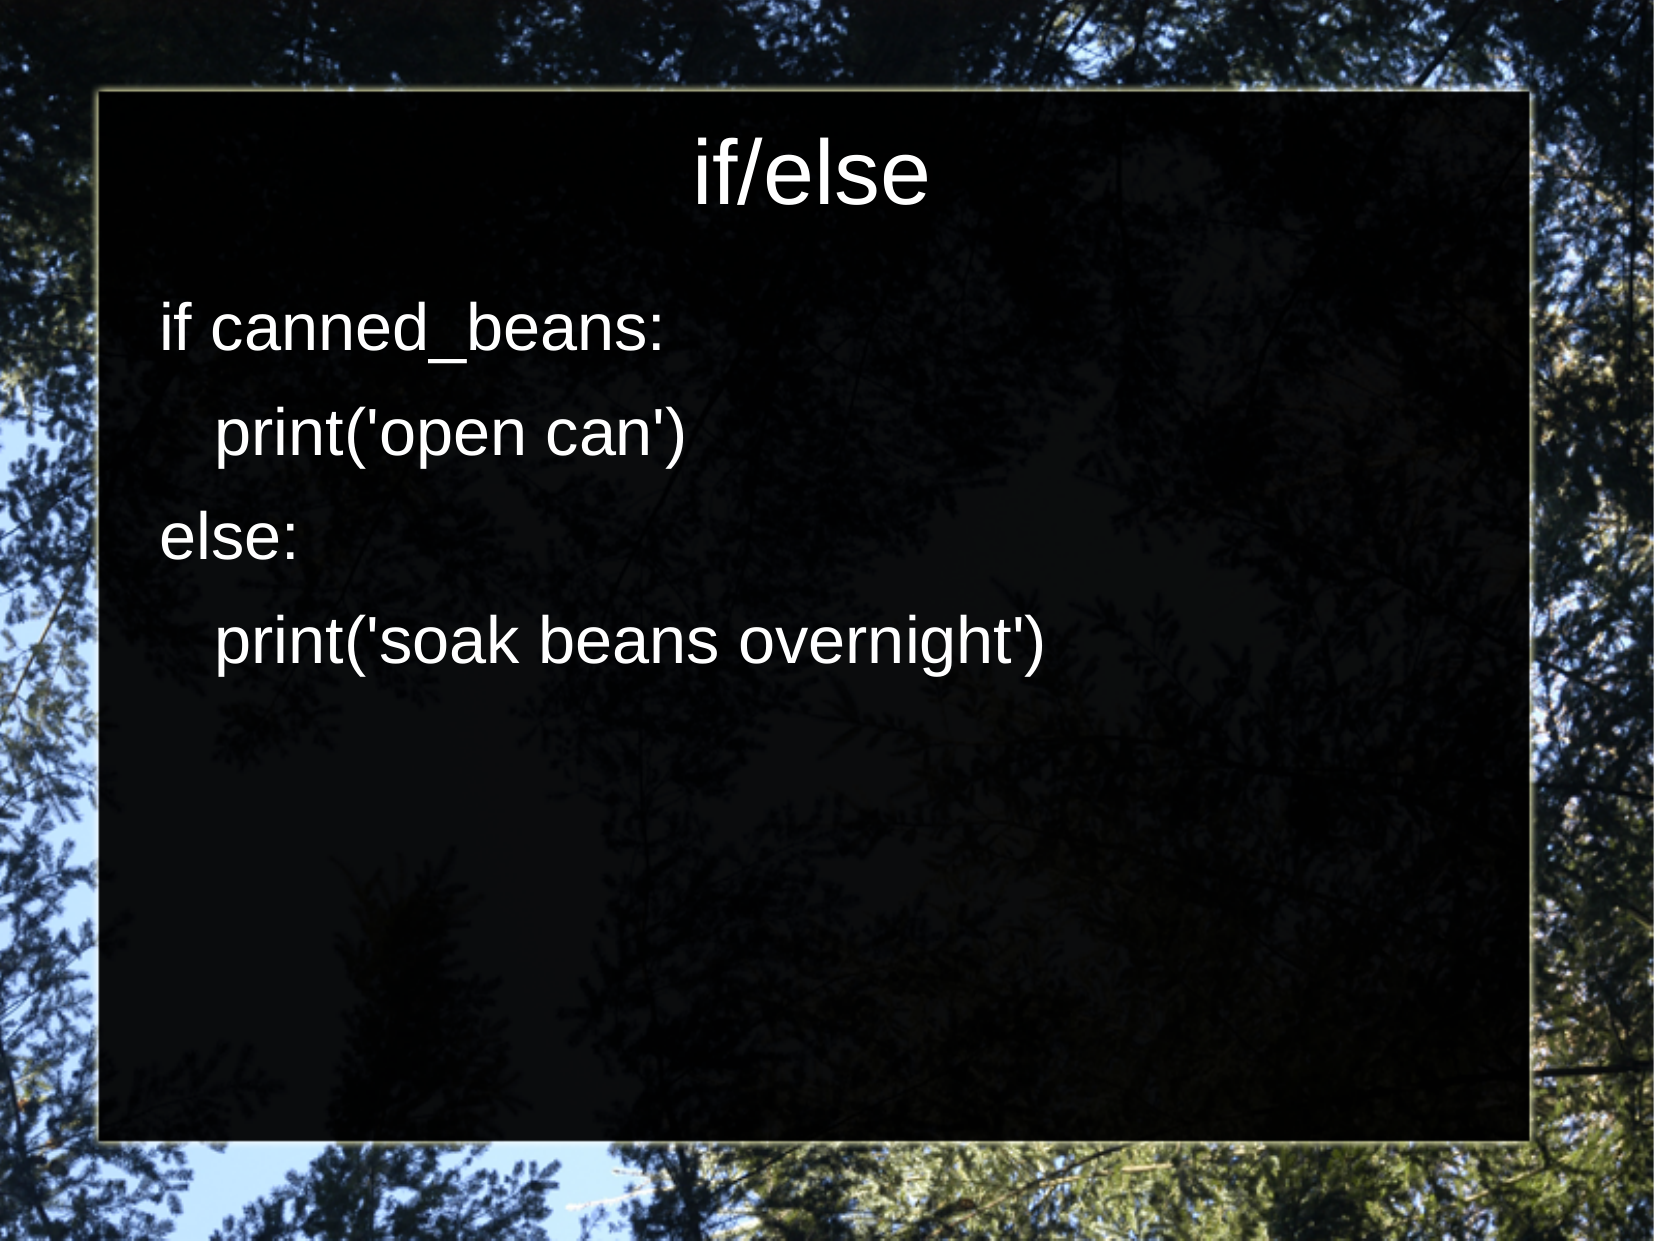

# if/else
if canned_beans:
 print('open can')
else:
 print('soak beans overnight')